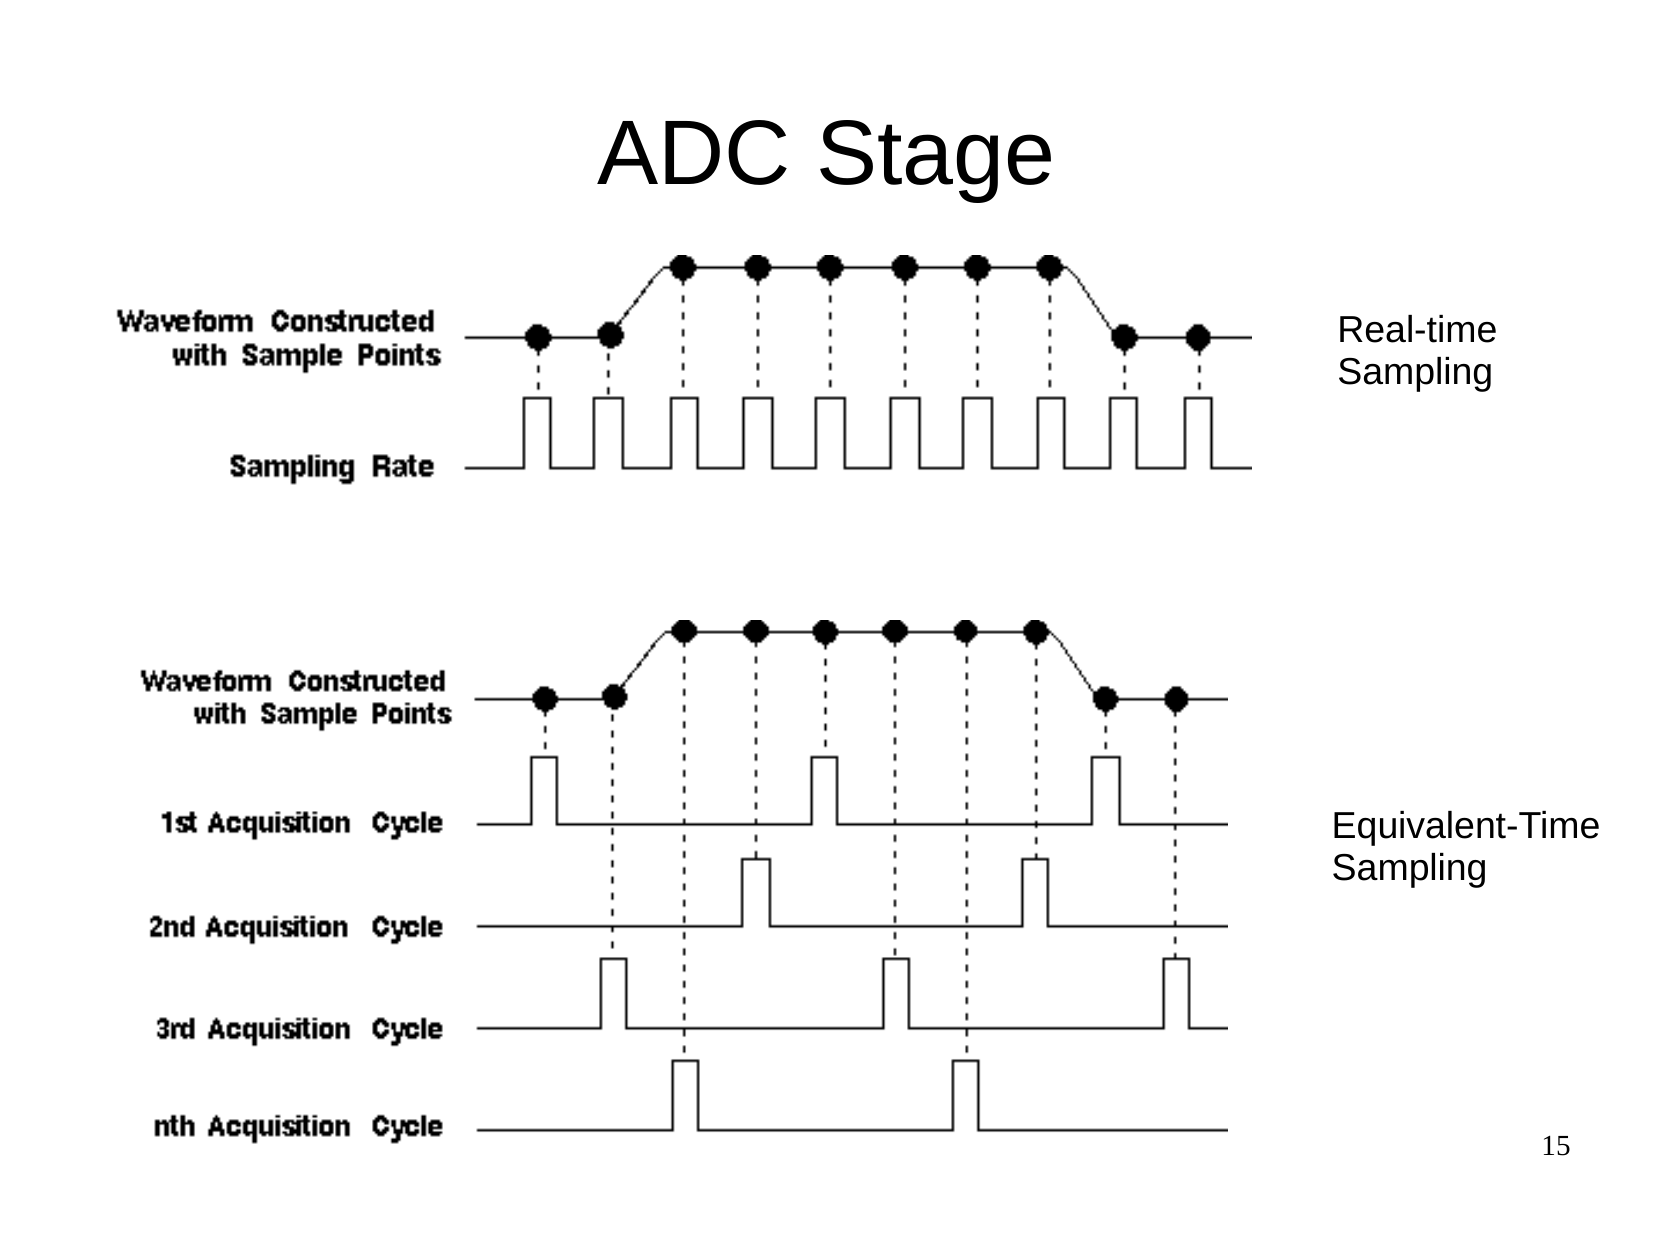

# ADC Stage
Real-time Sampling
Equivalent-Time
Sampling
15